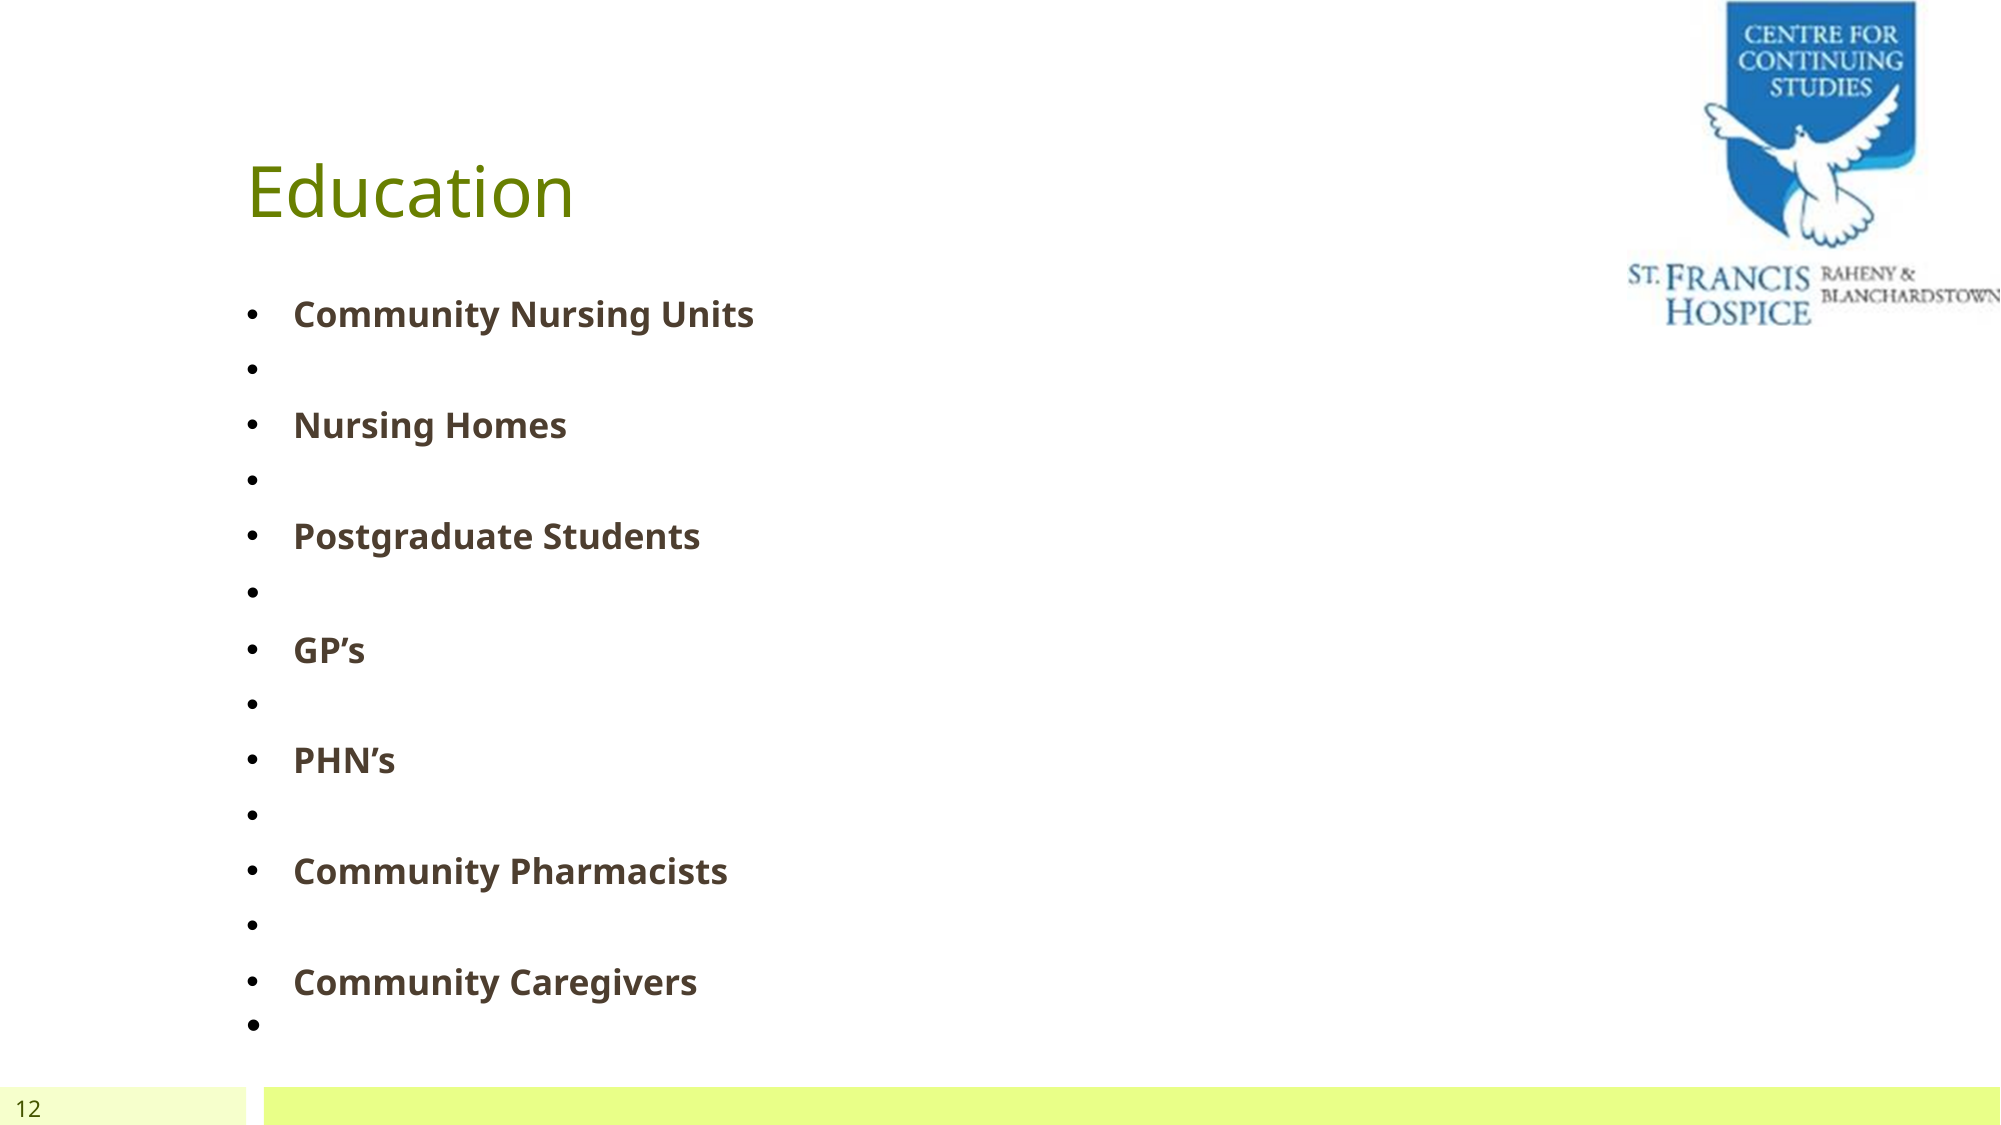

# Education
Community Nursing Units
Nursing Homes
Postgraduate Students
GP’s
PHN’s
Community Pharmacists
Community Caregivers